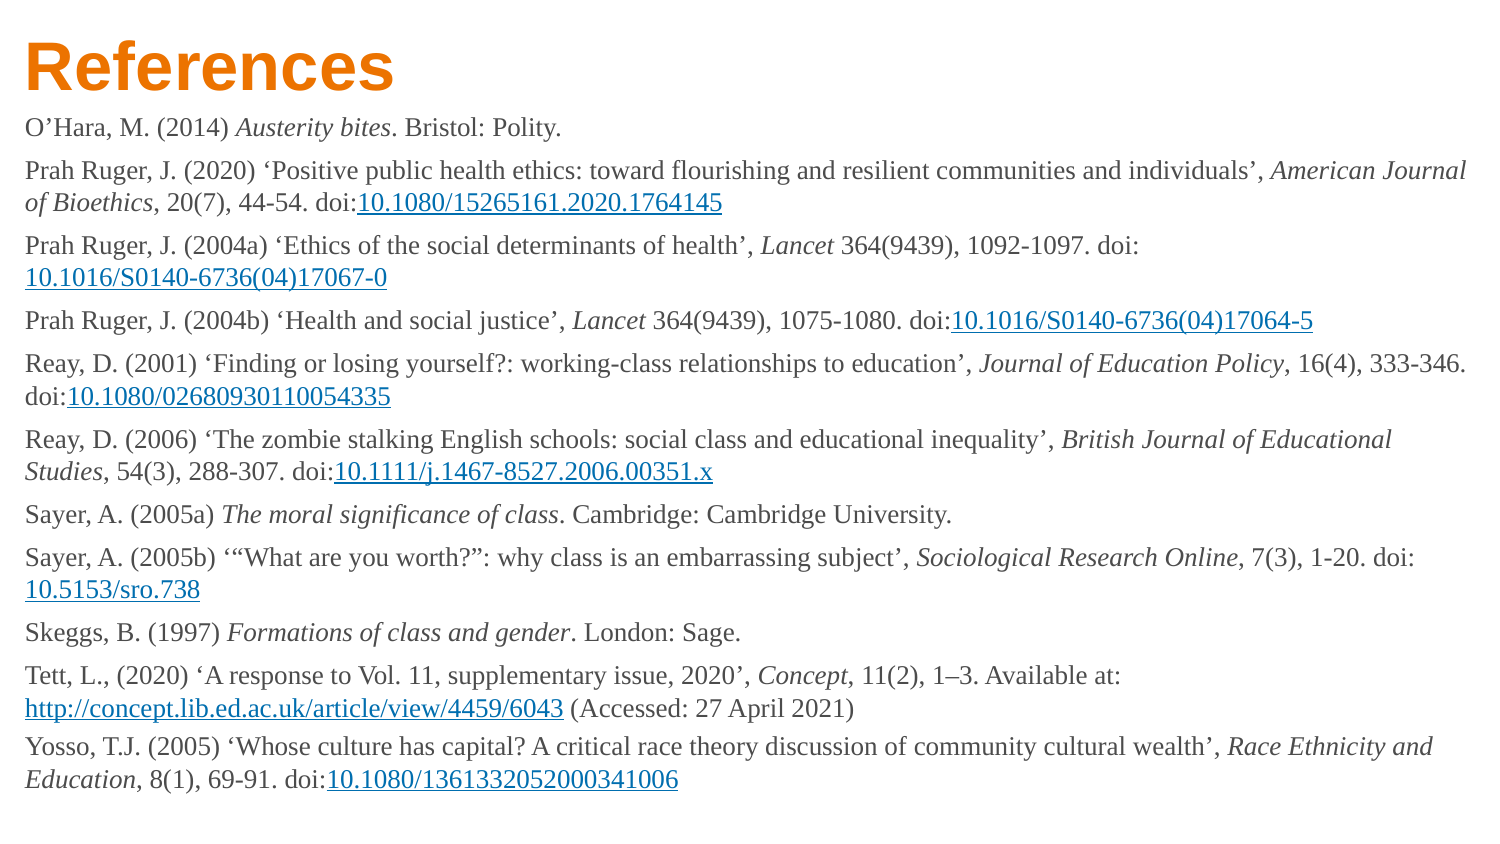

References
O’Hara, M. (2014) Austerity bites. Bristol: Polity.
Prah Ruger, J. (2020) ‘Positive public health ethics: toward flourishing and resilient communities and individuals’, American Journal of Bioethics, 20(7), 44-54. doi:10.1080/15265161.2020.1764145
Prah Ruger, J. (2004a) ‘Ethics of the social determinants of health’, Lancet 364(9439), 1092-1097. doi:10.1016/S0140-6736(04)17067-0
Prah Ruger, J. (2004b) ‘Health and social justice’, Lancet 364(9439), 1075-1080. doi:10.1016/S0140-6736(04)17064-5
Reay, D. (2001) ‘Finding or losing yourself?: working-class relationships to education’, Journal of Education Policy, 16(4), 333-346. doi:10.1080/02680930110054335
Reay, D. (2006) ‘The zombie stalking English schools: social class and educational inequality’, British Journal of Educational Studies, 54(3), 288-307. doi:10.1111/j.1467-8527.2006.00351.x
Sayer, A. (2005a) The moral significance of class. Cambridge: Cambridge University.
Sayer, A. (2005b) ‘“What are you worth?”: why class is an embarrassing subject’, Sociological Research Online, 7(3), 1-20. doi:10.5153/sro.738
Skeggs, B. (1997) Formations of class and gender. London: Sage.
Tett, L., (2020) ‘A response to Vol. 11, supplementary issue, 2020’, Concept, 11(2), 1–3. Available at: http://concept.lib.ed.ac.uk/article/view/4459/6043 (Accessed: 27 April 2021)
Yosso, T.J. (2005) ‘Whose culture has capital? A critical race theory discussion of community cultural wealth’, Race Ethnicity and Education, 8(1), 69-91. doi:10.1080/1361332052000341006